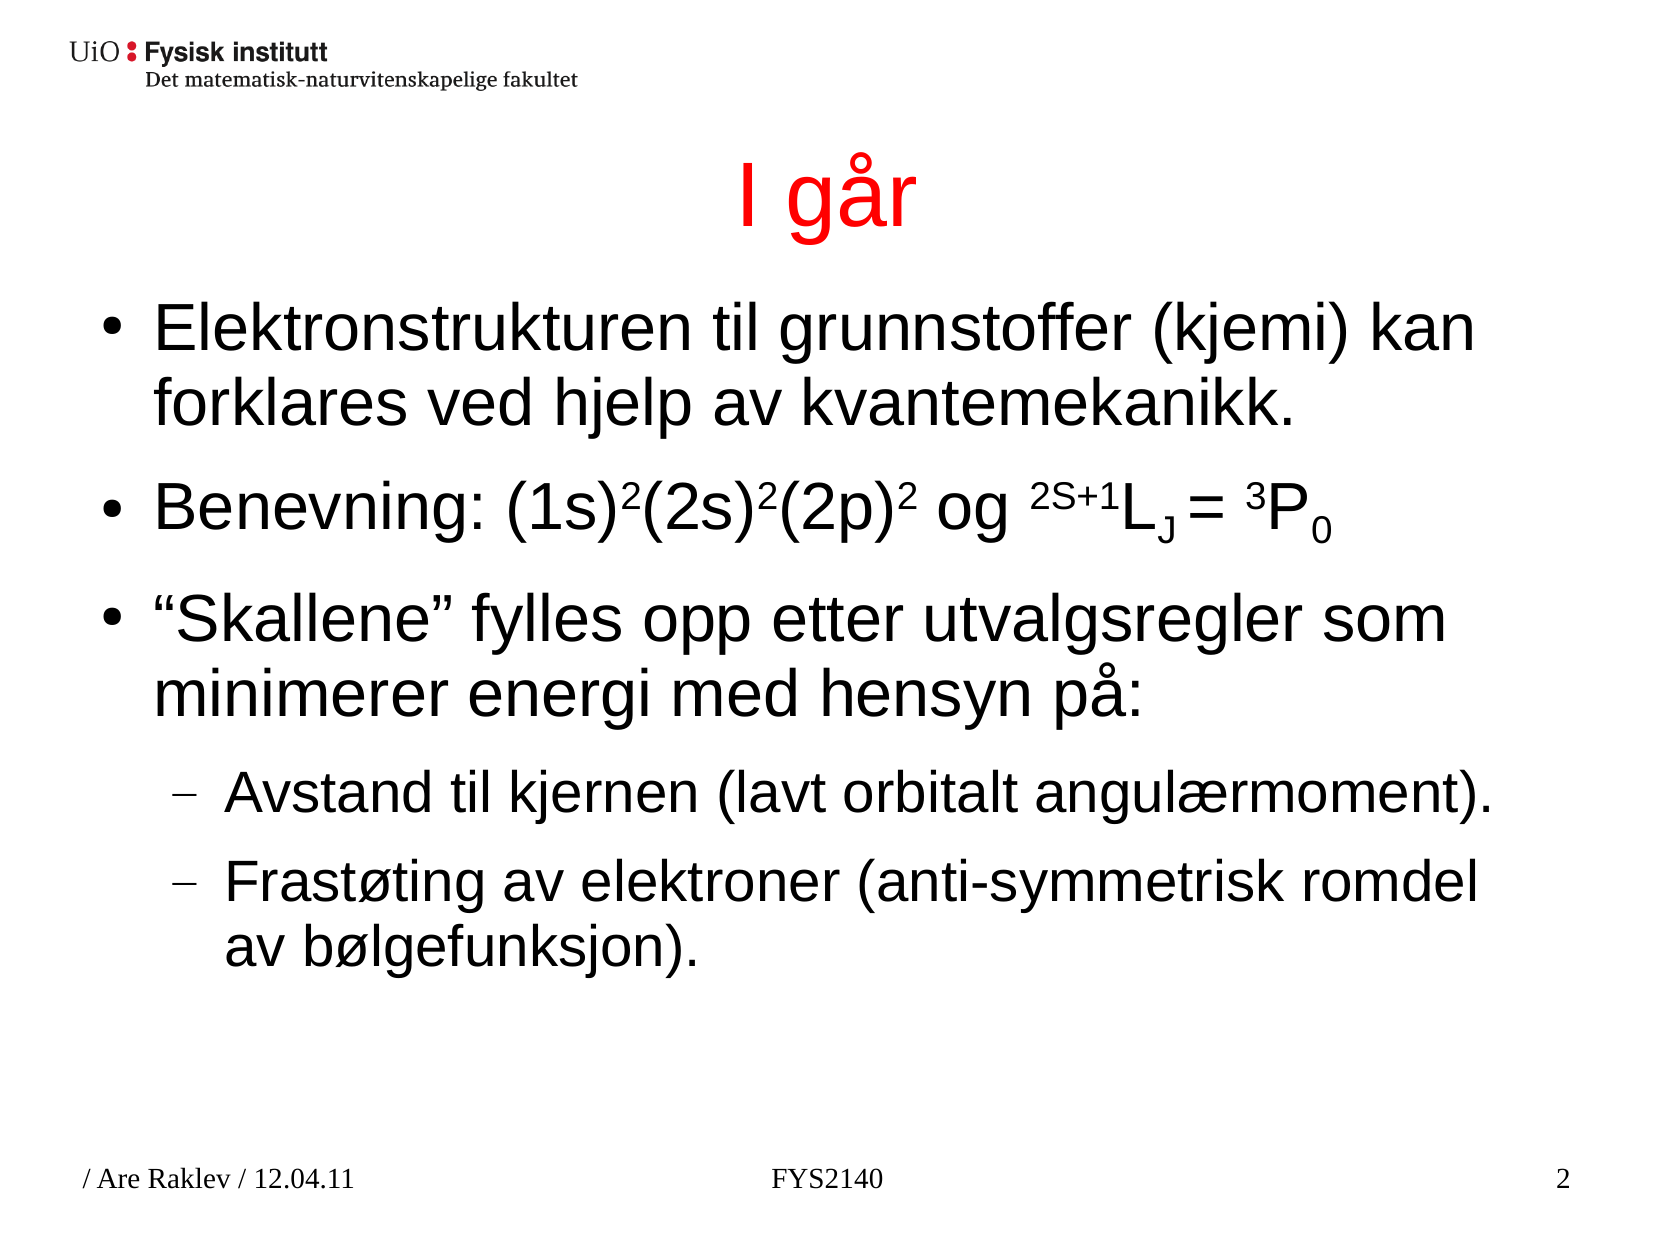

# I går
Elektronstrukturen til grunnstoffer (kjemi) kan forklares ved hjelp av kvantemekanikk.
Benevning: (1s)2(2s)2(2p)2 og 2S+1LJ = 3P0
“Skallene” fylles opp etter utvalgsregler som minimerer energi med hensyn på:
Avstand til kjernen (lavt orbitalt angulærmoment).
Frastøting av elektroner (anti-symmetrisk romdel av bølgefunksjon).
/ Are Raklev / 12.04.11
FYS2140
2